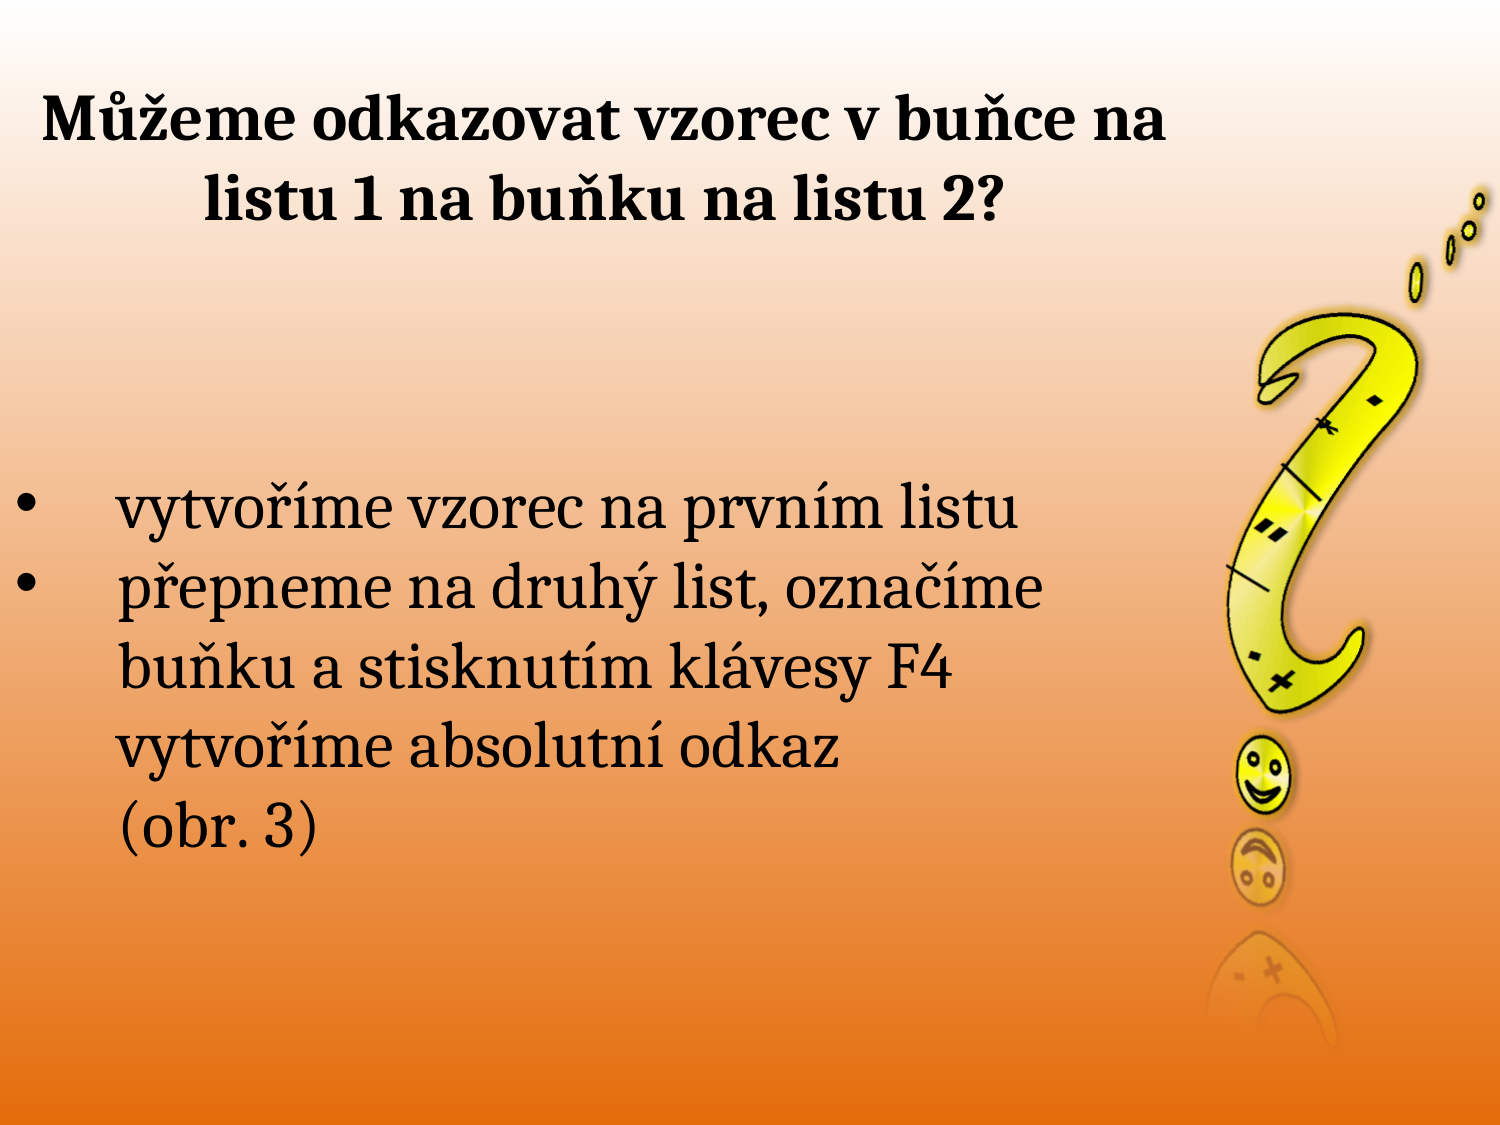

Můžeme odkazovat vzorec v buňce na listu 1 na buňku na listu 2?
vytvoříme vzorec na prvním listu
přepneme na druhý list, označíme buňku a stisknutím klávesy F4 vytvoříme absolutní odkaz
	(obr. 3)